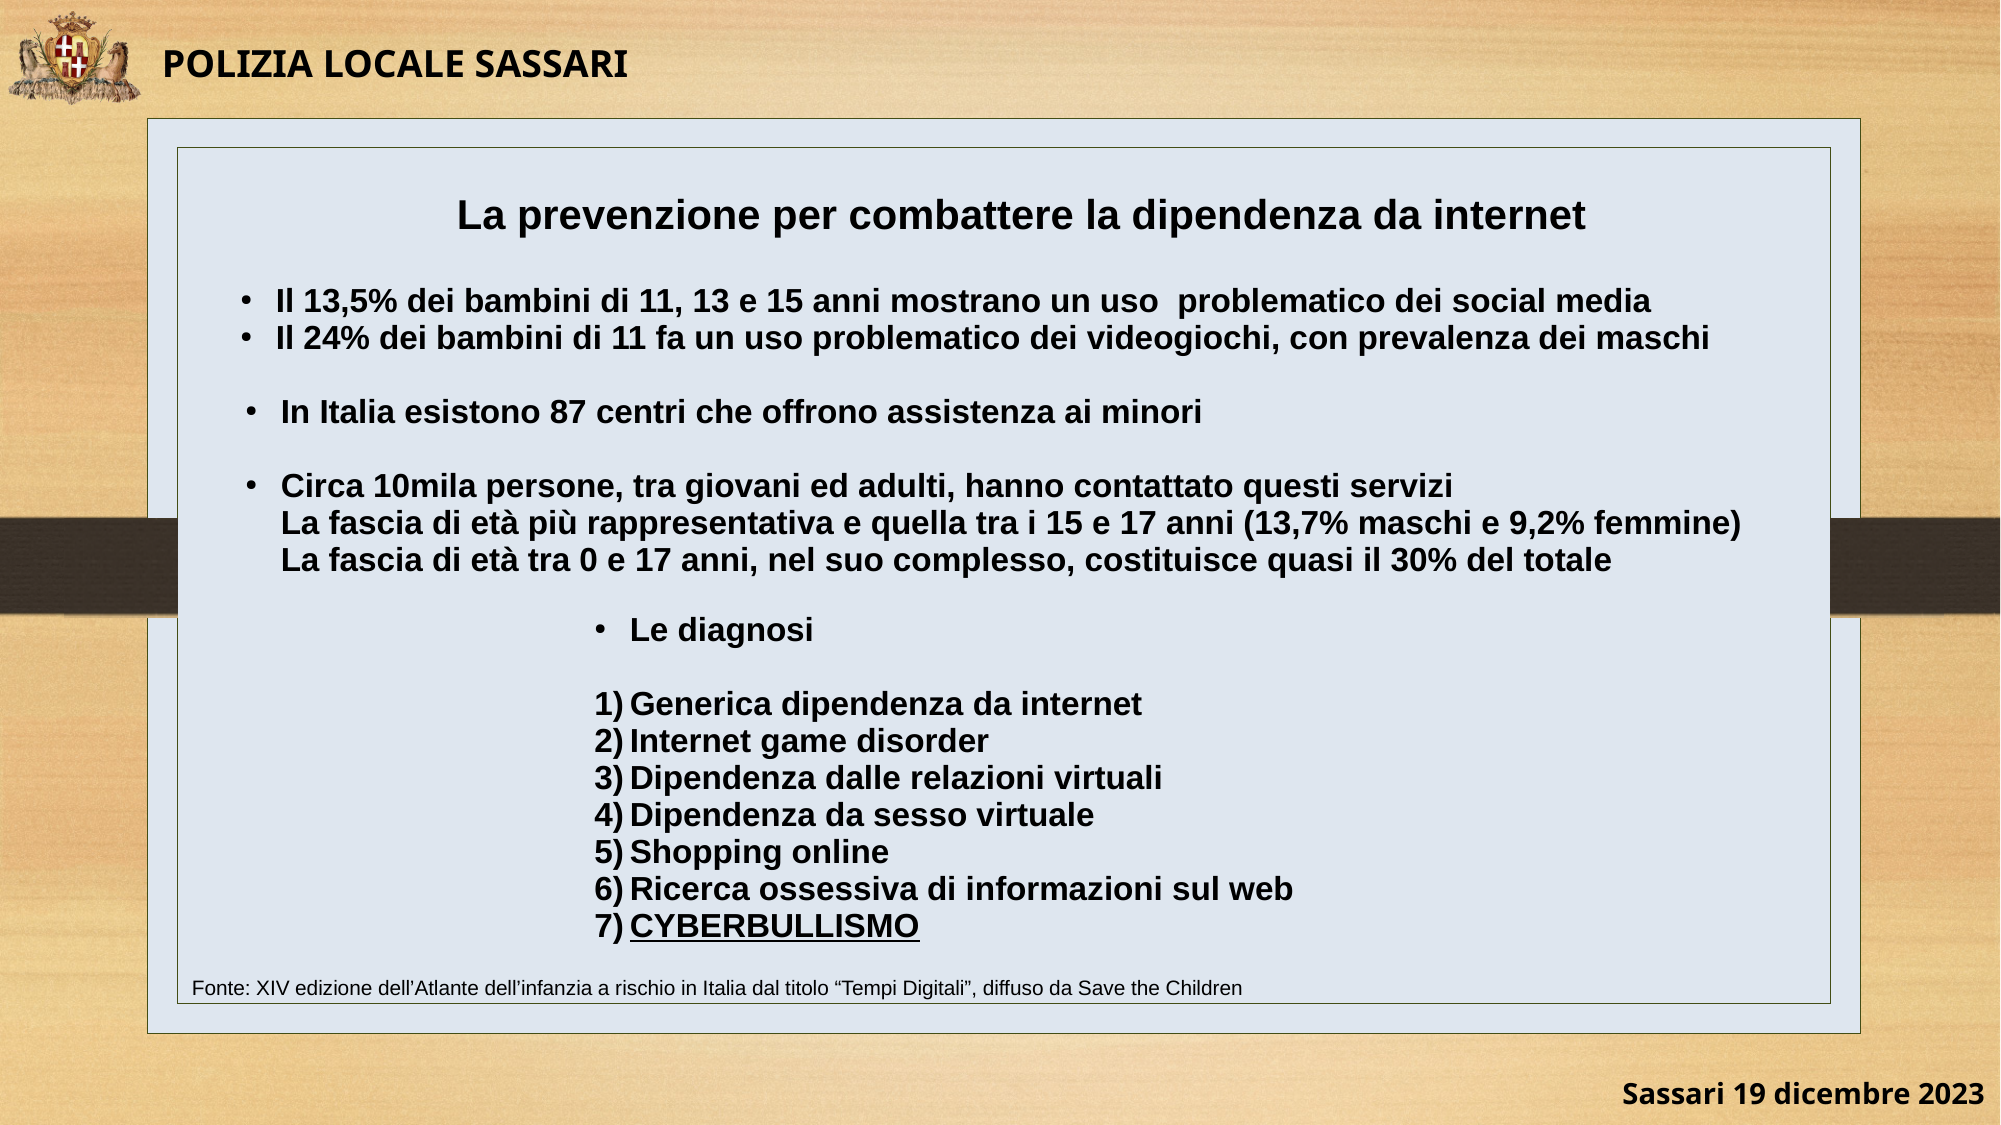

POLIZIA LOCALE SASSARI
La prevenzione per combattere la dipendenza da internet
Il 13,5% dei bambini di 11, 13 e 15 anni mostrano un uso problematico dei social media
Il 24% dei bambini di 11 fa un uso problematico dei videogiochi, con prevalenza dei maschi
In Italia esistono 87 centri che offrono assistenza ai minori
Circa 10mila persone, tra giovani ed adulti, hanno contattato questi servizi
La fascia di età più rappresentativa e quella tra i 15 e 17 anni (13,7% maschi e 9,2% femmine)
La fascia di età tra 0 e 17 anni, nel suo complesso, costituisce quasi il 30% del totale
Le diagnosi
Generica dipendenza da internet
Internet game disorder
Dipendenza dalle relazioni virtuali
Dipendenza da sesso virtuale
Shopping online
Ricerca ossessiva di informazioni sul web
CYBERBULLISMO
Fonte: XIV edizione dell’Atlante dell’infanzia a rischio in Italia dal titolo “Tempi Digitali”, diffuso da Save the Children
Sassari 19 dicembre 2023